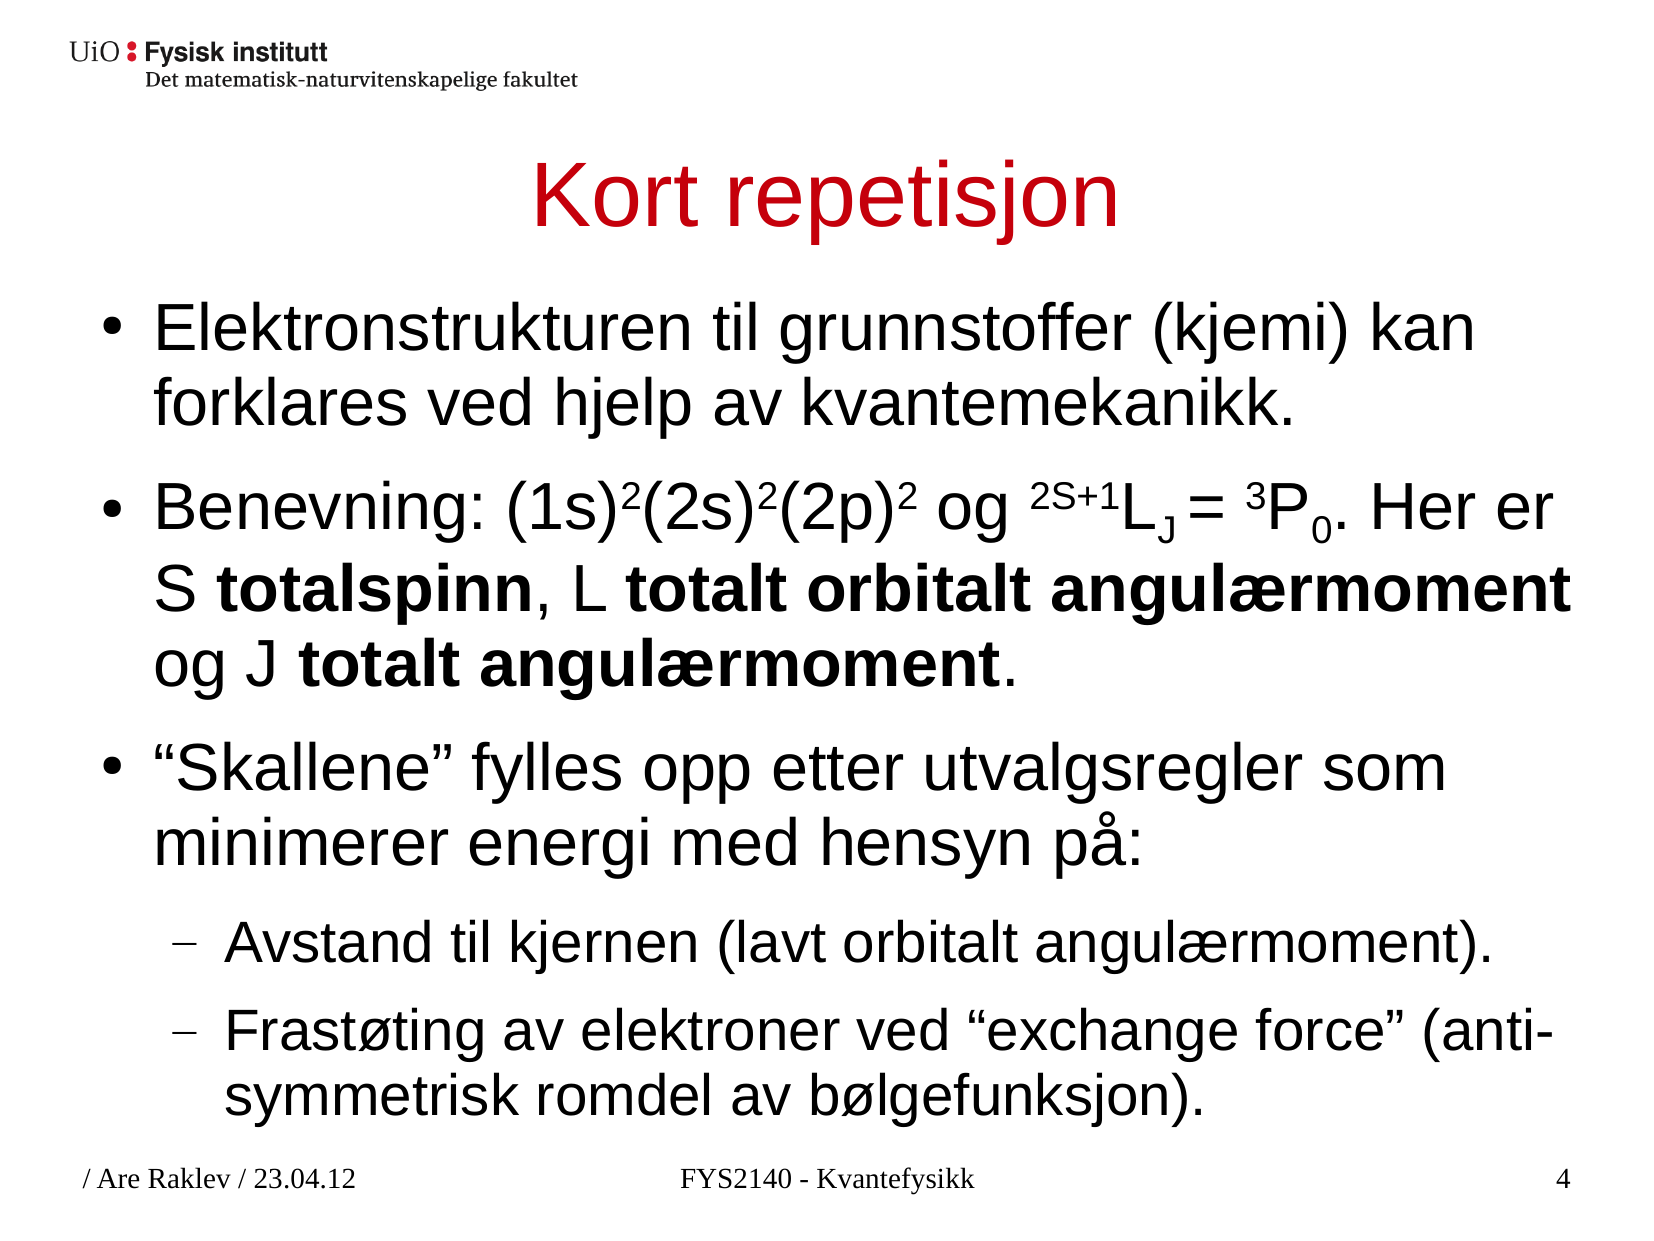

# Kort repetisjon
Elektronstrukturen til grunnstoffer (kjemi) kan forklares ved hjelp av kvantemekanikk.
Benevning: (1s)2(2s)2(2p)2 og 2S+1LJ = 3P0. Her er S totalspinn, L totalt orbitalt angulærmoment og J totalt angulærmoment.
“Skallene” fylles opp etter utvalgsregler som minimerer energi med hensyn på:
Avstand til kjernen (lavt orbitalt angulærmoment).
Frastøting av elektroner ved “exchange force” (anti-symmetrisk romdel av bølgefunksjon).
/ Are Raklev / 23.04.12
FYS2140 - Kvantefysikk
4